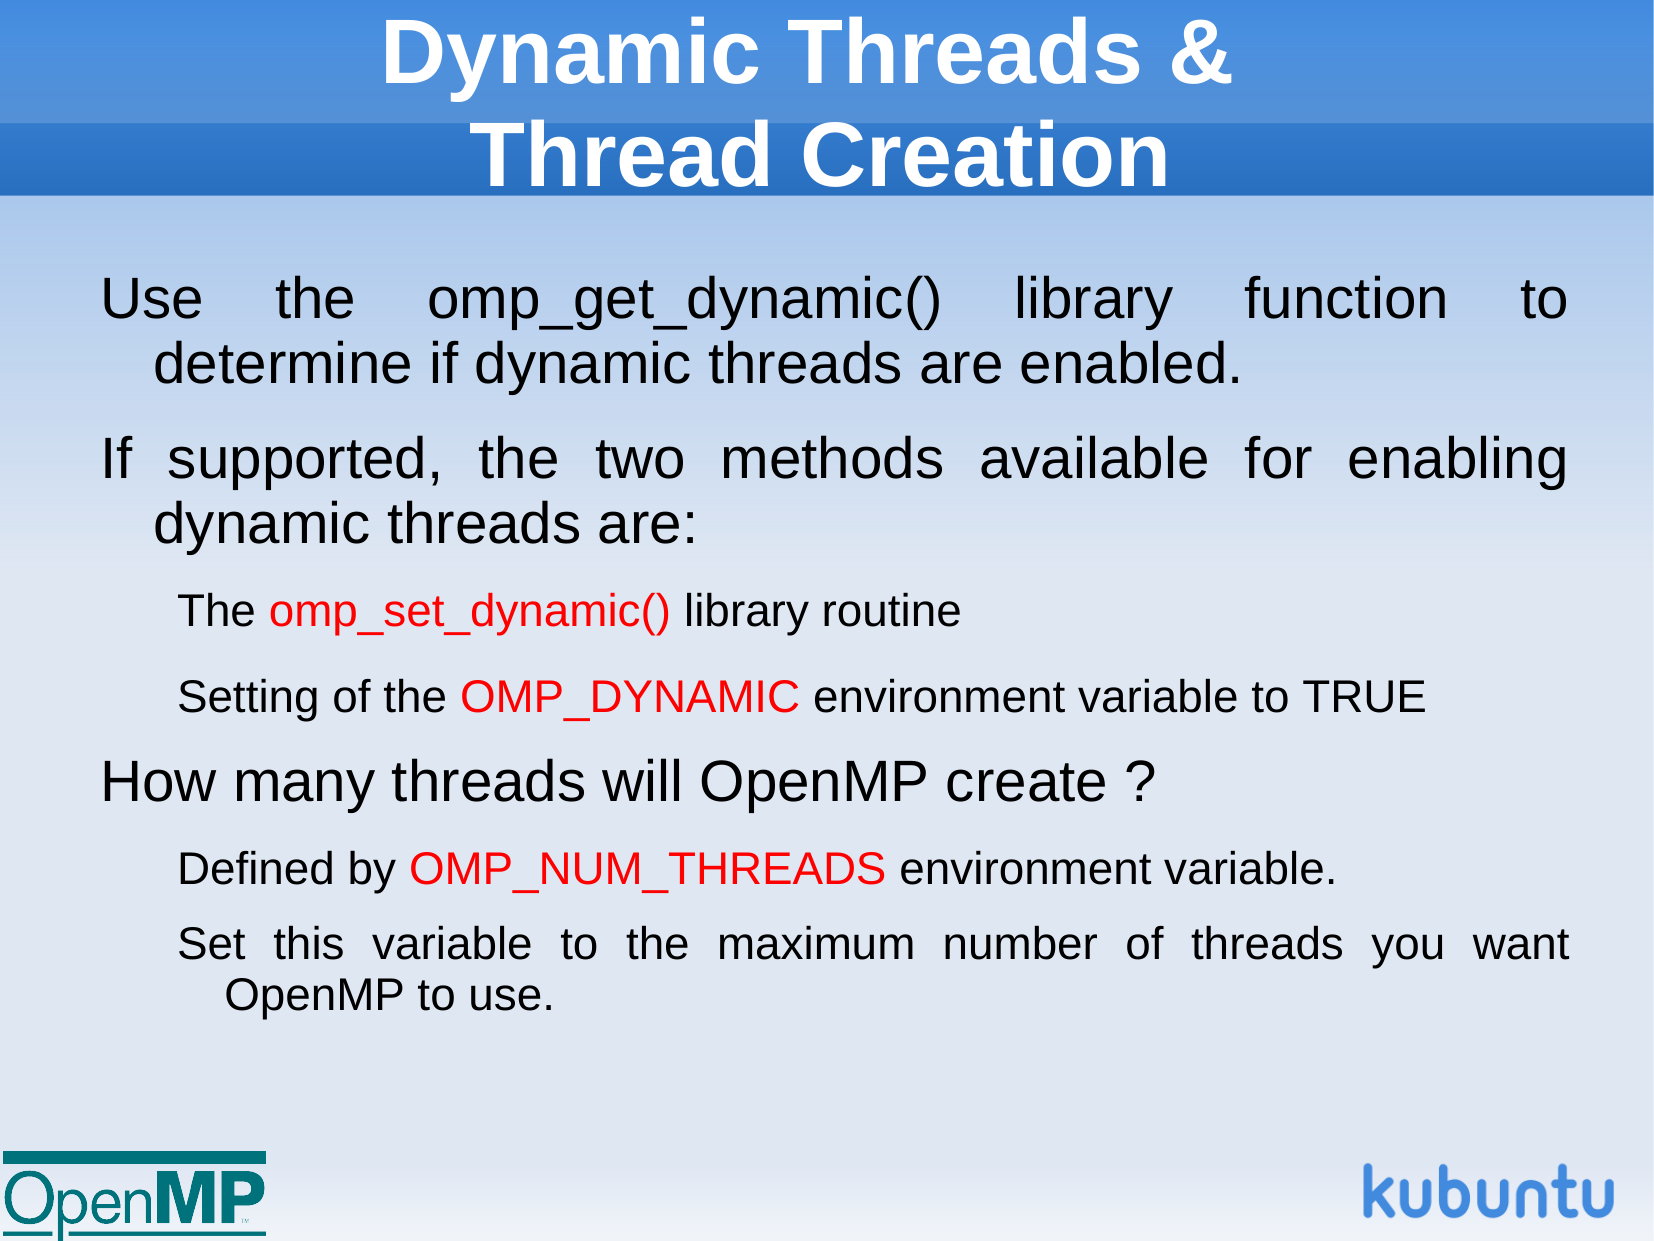

# Dynamic Threads & Thread Creation
Use the omp_get_dynamic() library function to determine if dynamic threads are enabled.
If supported, the two methods available for enabling dynamic threads are:
The omp_set_dynamic() library routine
Setting of the OMP_DYNAMIC environment variable to TRUE
How many threads will OpenMP create ?
Defined by OMP_NUM_THREADS environment variable.
Set this variable to the maximum number of threads you want OpenMP to use.